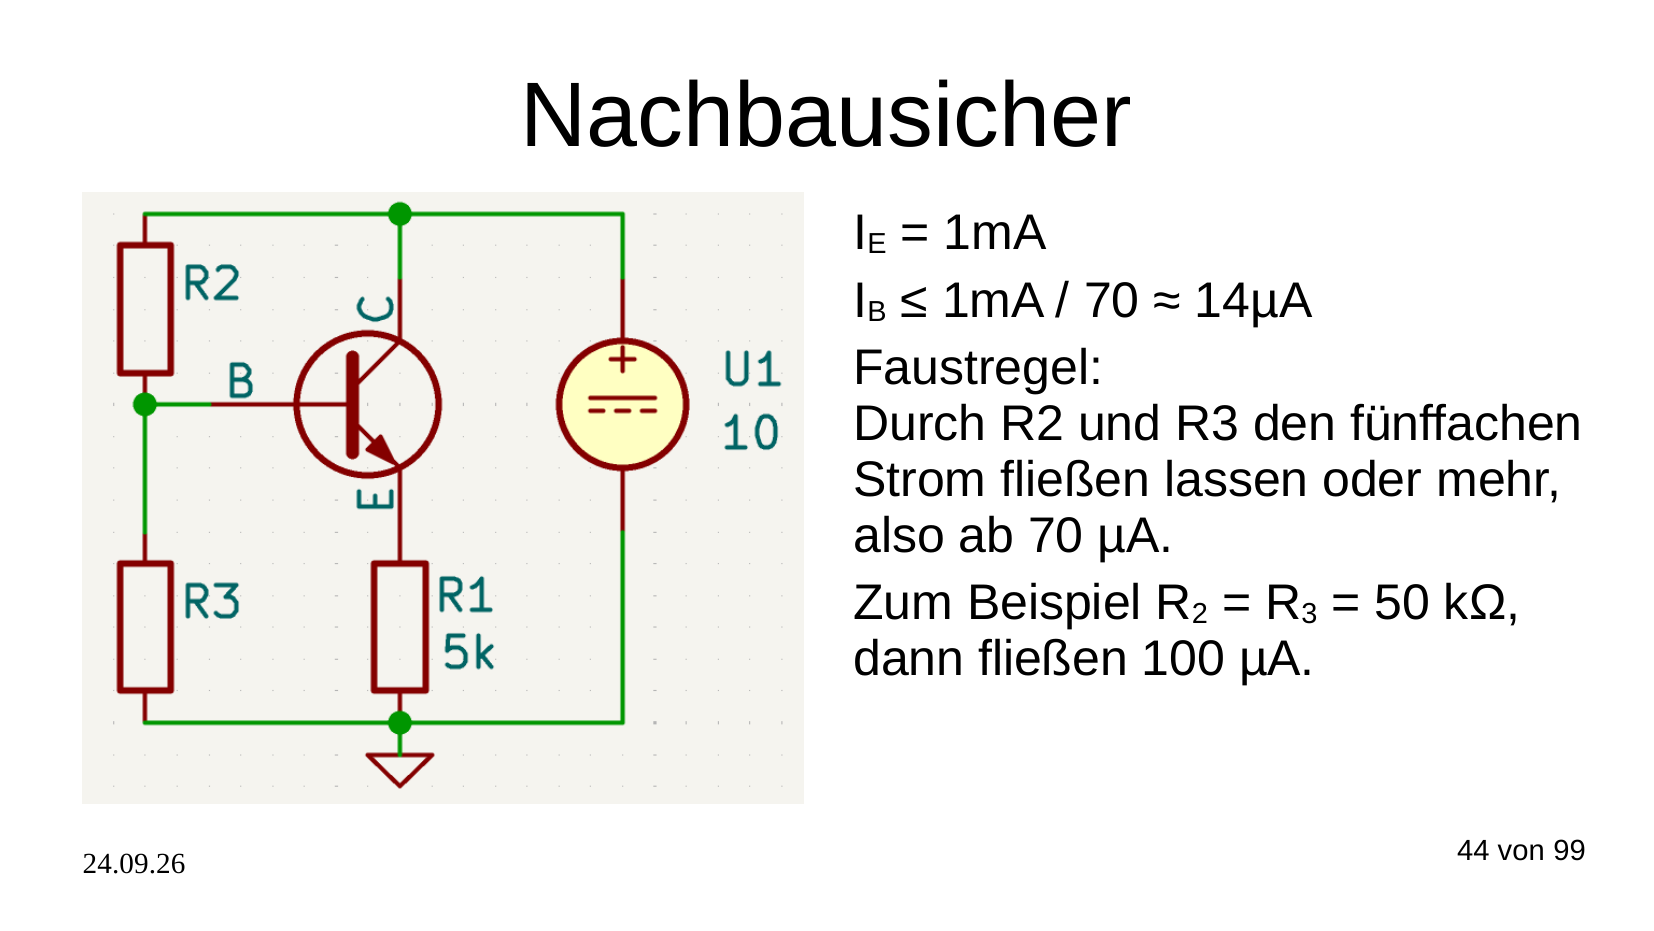

# Nachbausicher
IE = 1mA
IB ≤ 1mA / 70 ≈ 14µA
Faustregel:
Durch R2 und R3 den fünffachen
Strom fließen lassen oder mehr,
also ab 70 µA.
Zum Beispiel R2 = R3 = 50 kΩ,
dann fließen 100 µA.
44